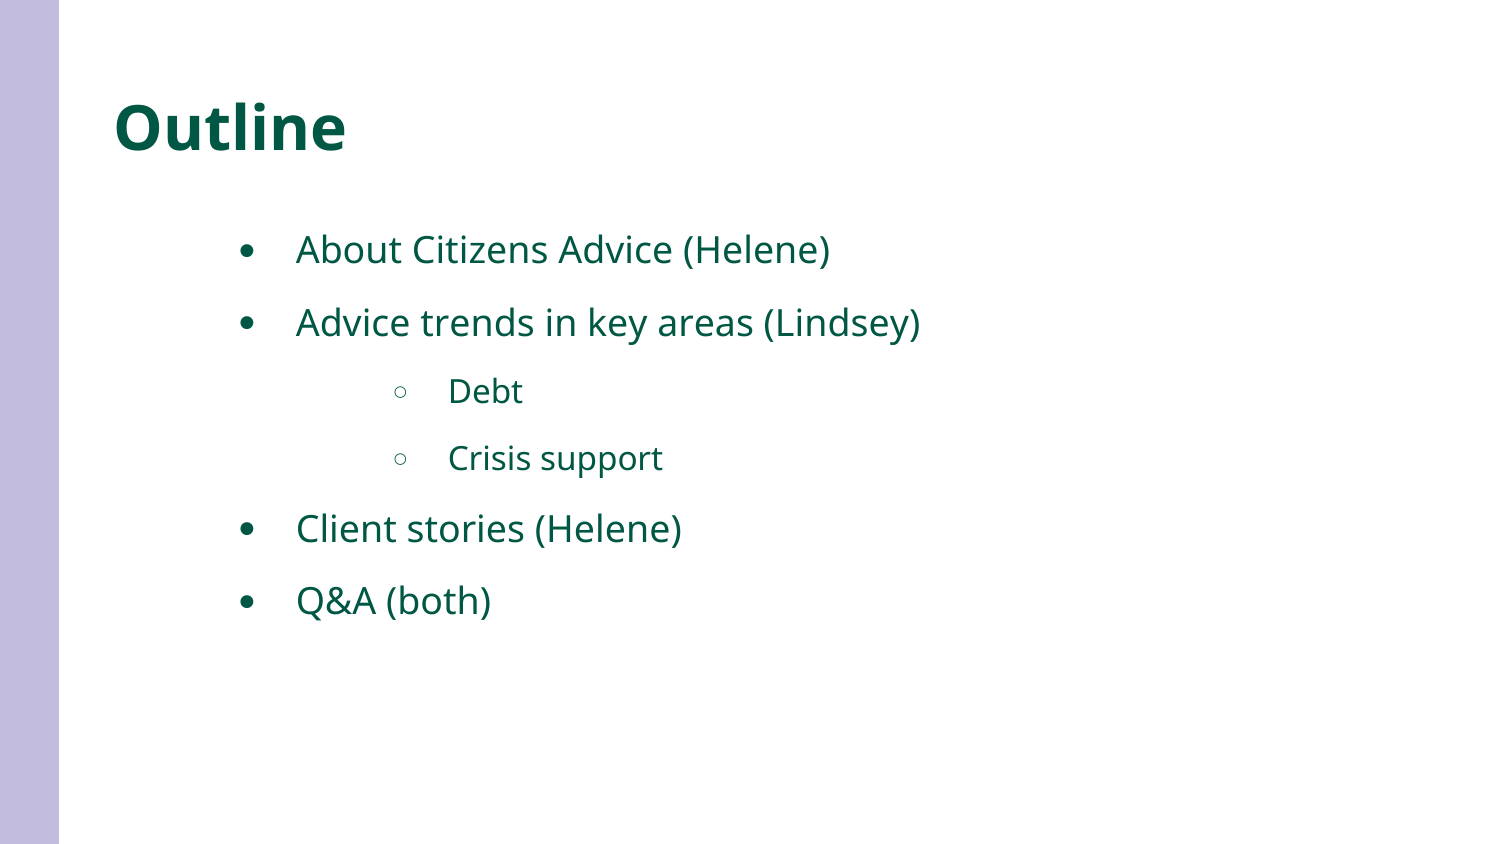

Outline
# About Citizens Advice (Helene)
Advice trends in key areas (Lindsey)
Debt
Crisis support
Client stories (Helene)
Q&A (both)